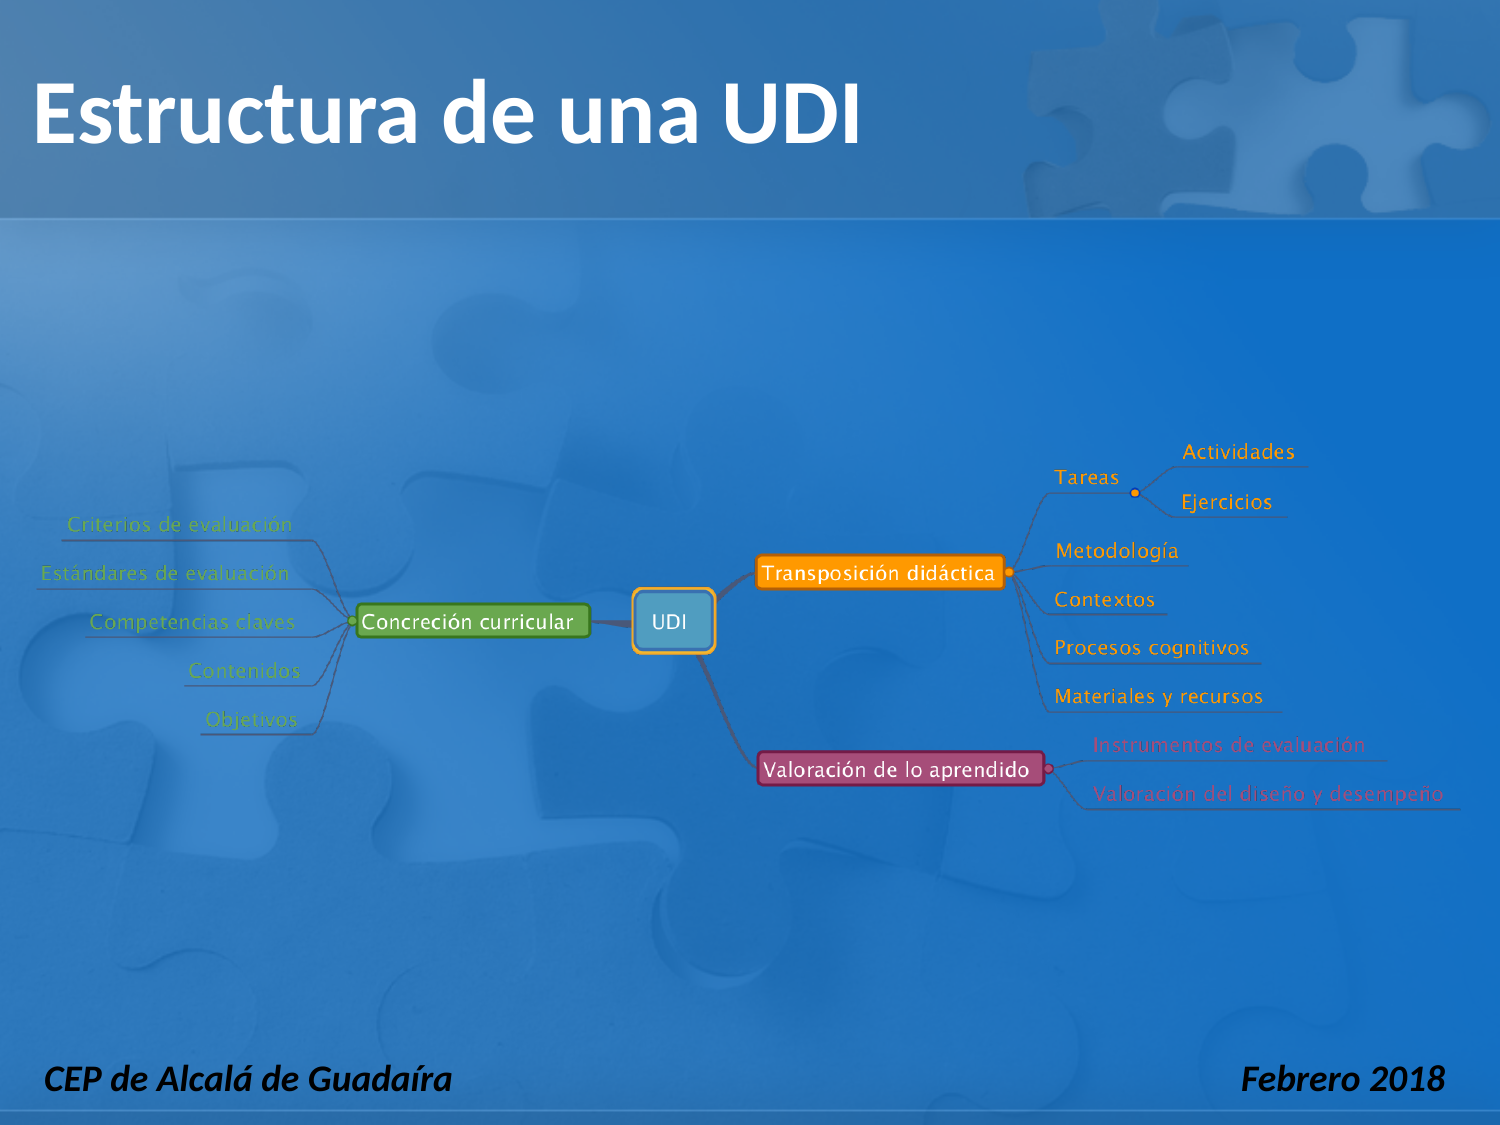

# Estructura de una UDI
CEP de Alcalá de Guadaíra Febrero 2018